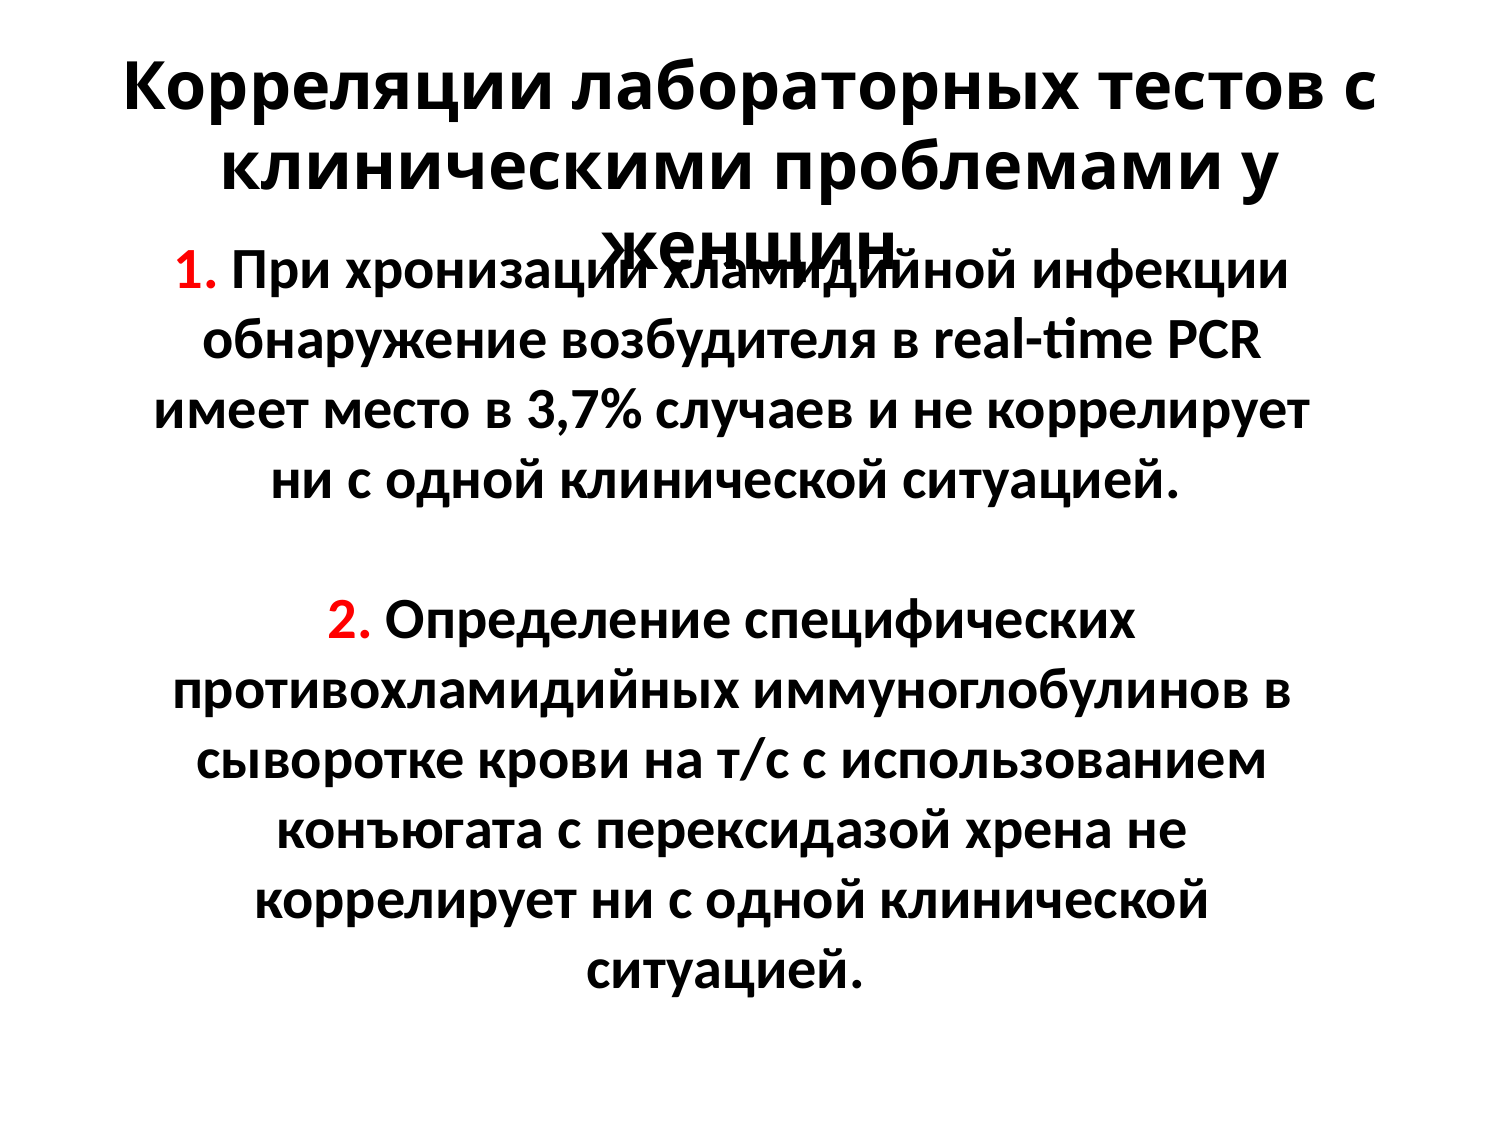

# Корреляции лабораторных тестов с клиническими проблемами у женщин
1. При хронизации хламидийной инфекции обнаружение возбудителя в real-time PCR имеет место в 3,7% случаев и не коррелирует ни с одной клинической ситуацией.
2. Определение специфических противохламидийных иммуноглобулинов в сыворотке крови на т/с с использованием конъюгата с перексидазой хрена не коррелирует ни с одной клинической ситуацией.